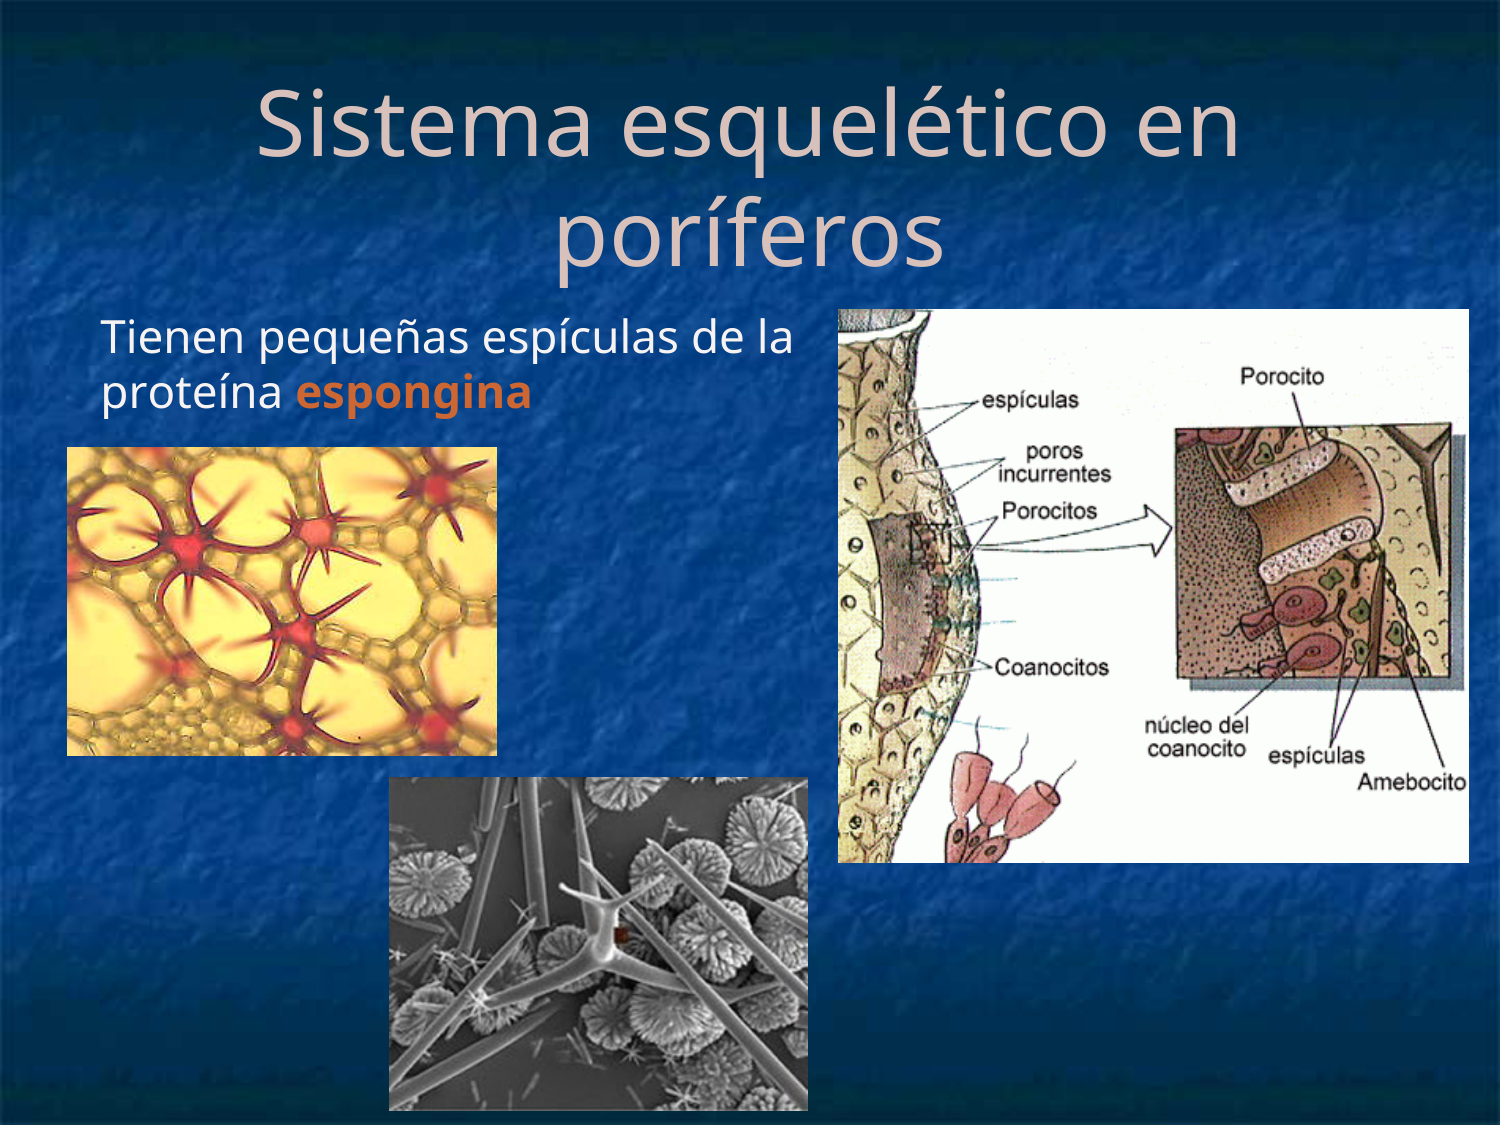

# Sistema esquelético en poríferos
Tienen pequeñas espículas de la proteína espongina